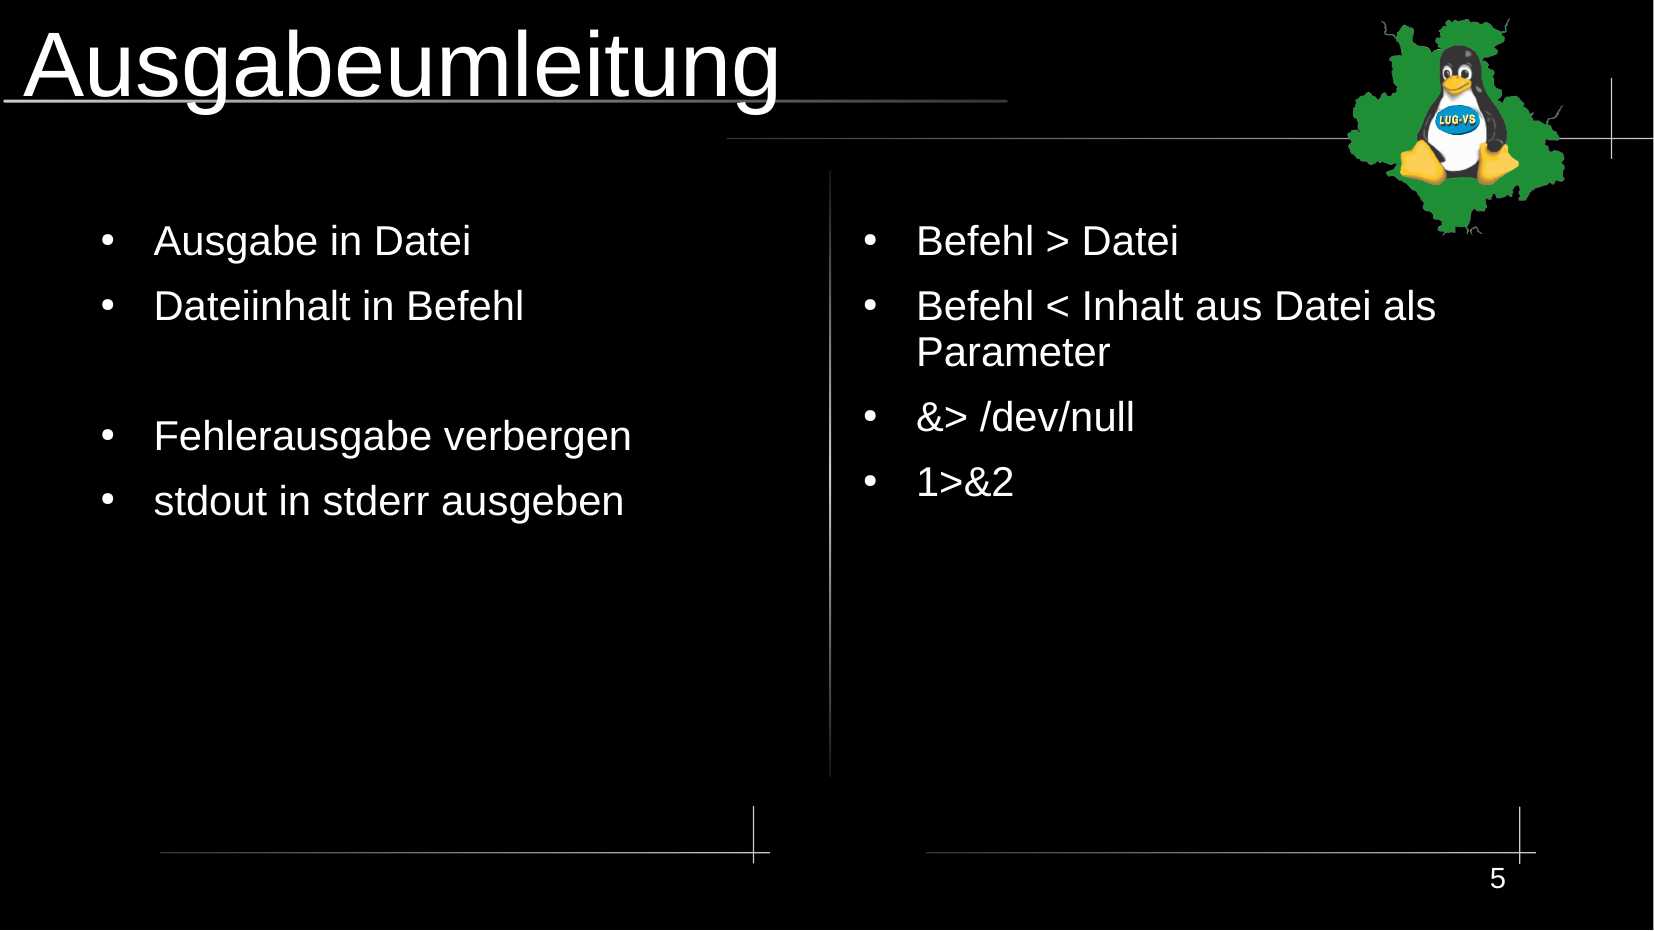

# Ausgabeumleitung
Ausgabe in Datei
Dateiinhalt in Befehl
Fehlerausgabe verbergen
stdout in stderr ausgeben
Befehl > Datei
Befehl < Inhalt aus Datei als Parameter
&> /dev/null
1>&2
5